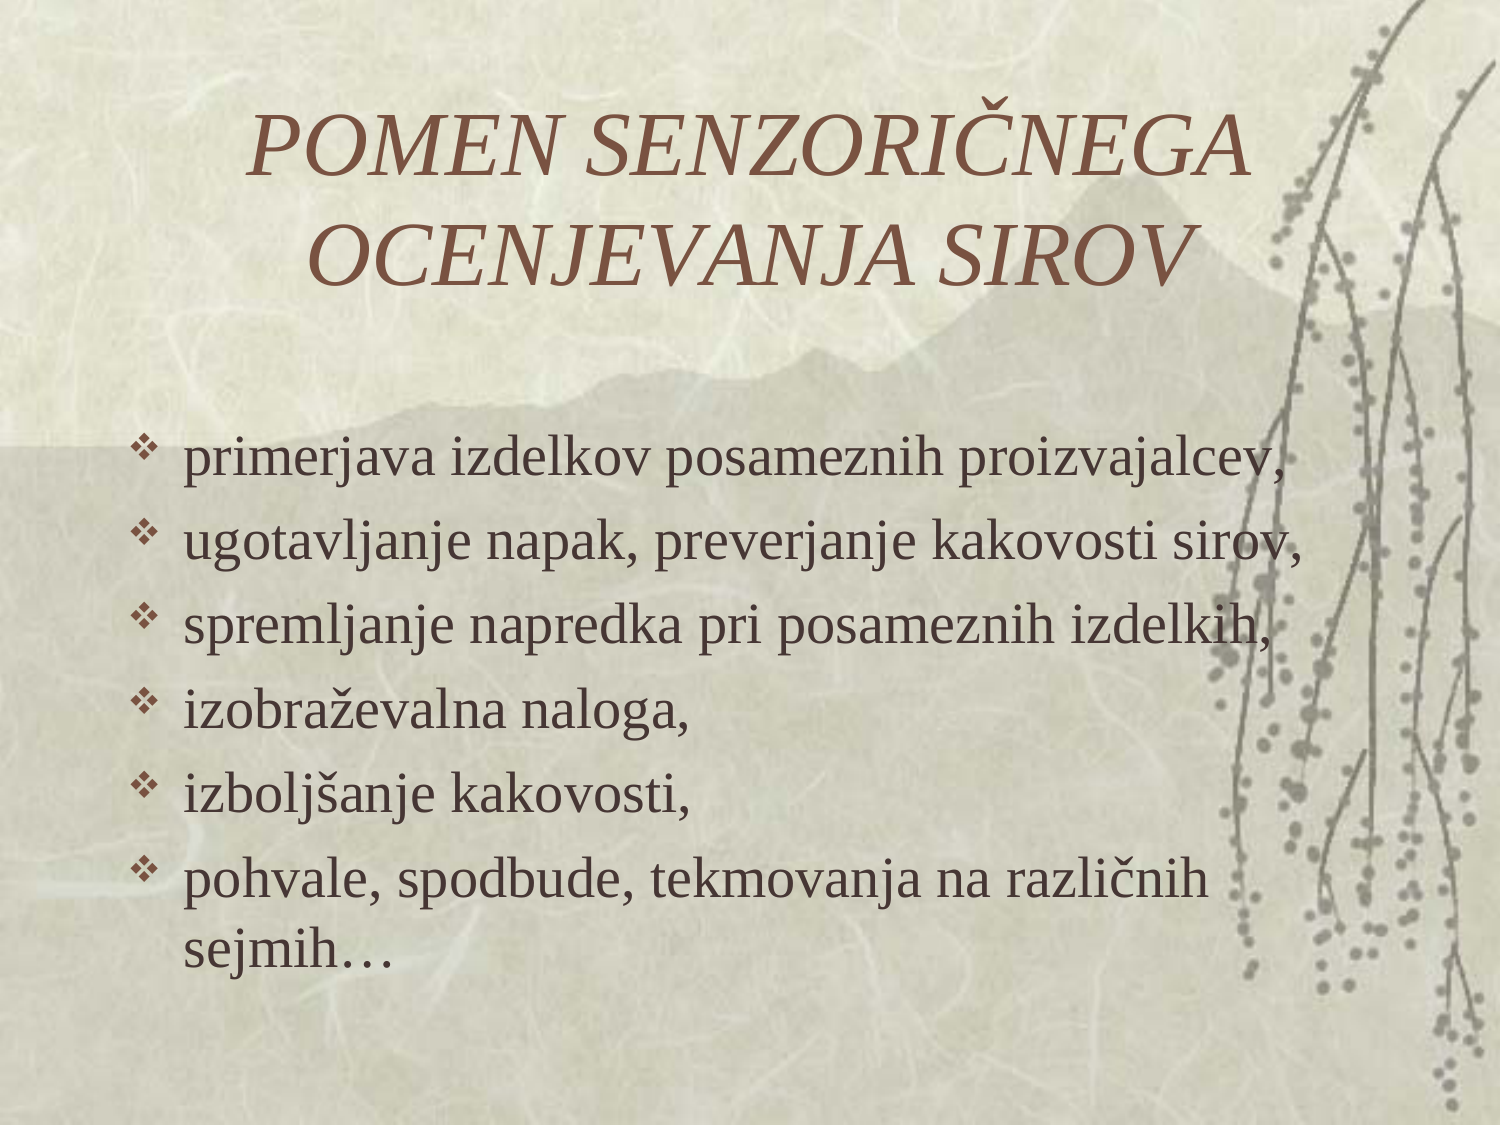

# POMEN SENZORIČNEGA OCENJEVANJA SIROV
primerjava izdelkov posameznih proizvajalcev,
ugotavljanje napak, preverjanje kakovosti sirov,
spremljanje napredka pri posameznih izdelkih,
izobraževalna naloga,
izboljšanje kakovosti,
pohvale, spodbude, tekmovanja na različnih sejmih…